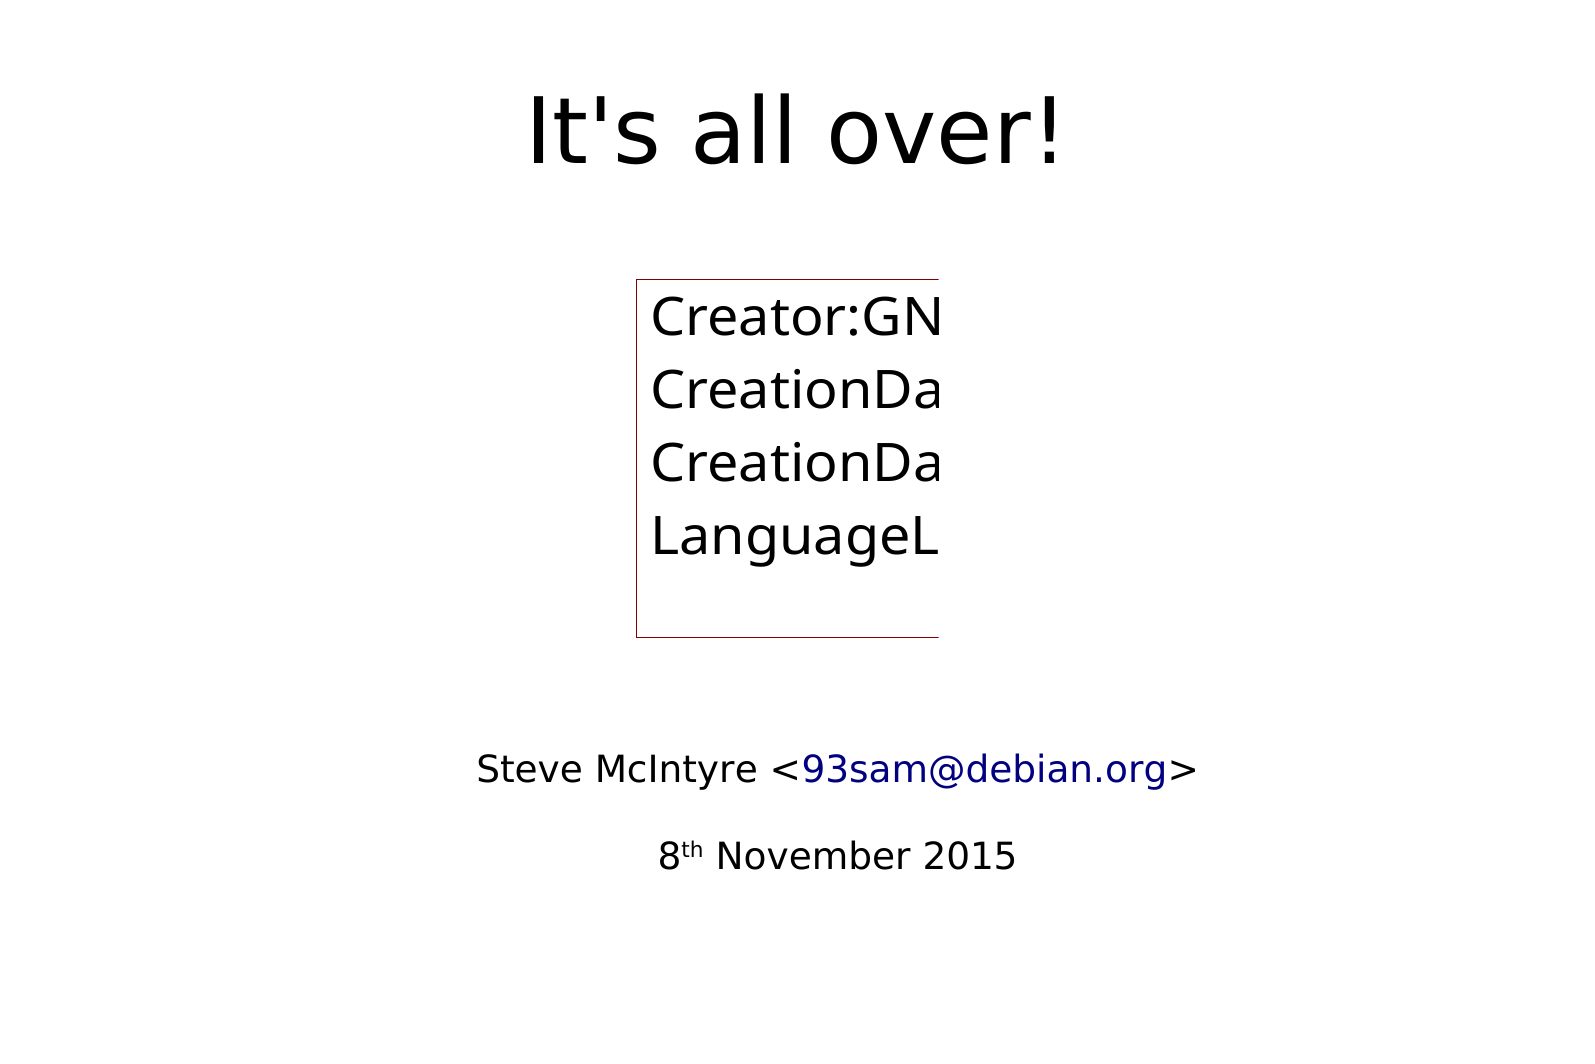

# It's all over!
Steve McIntyre <93sam@debian.org>
8th November 2015
1